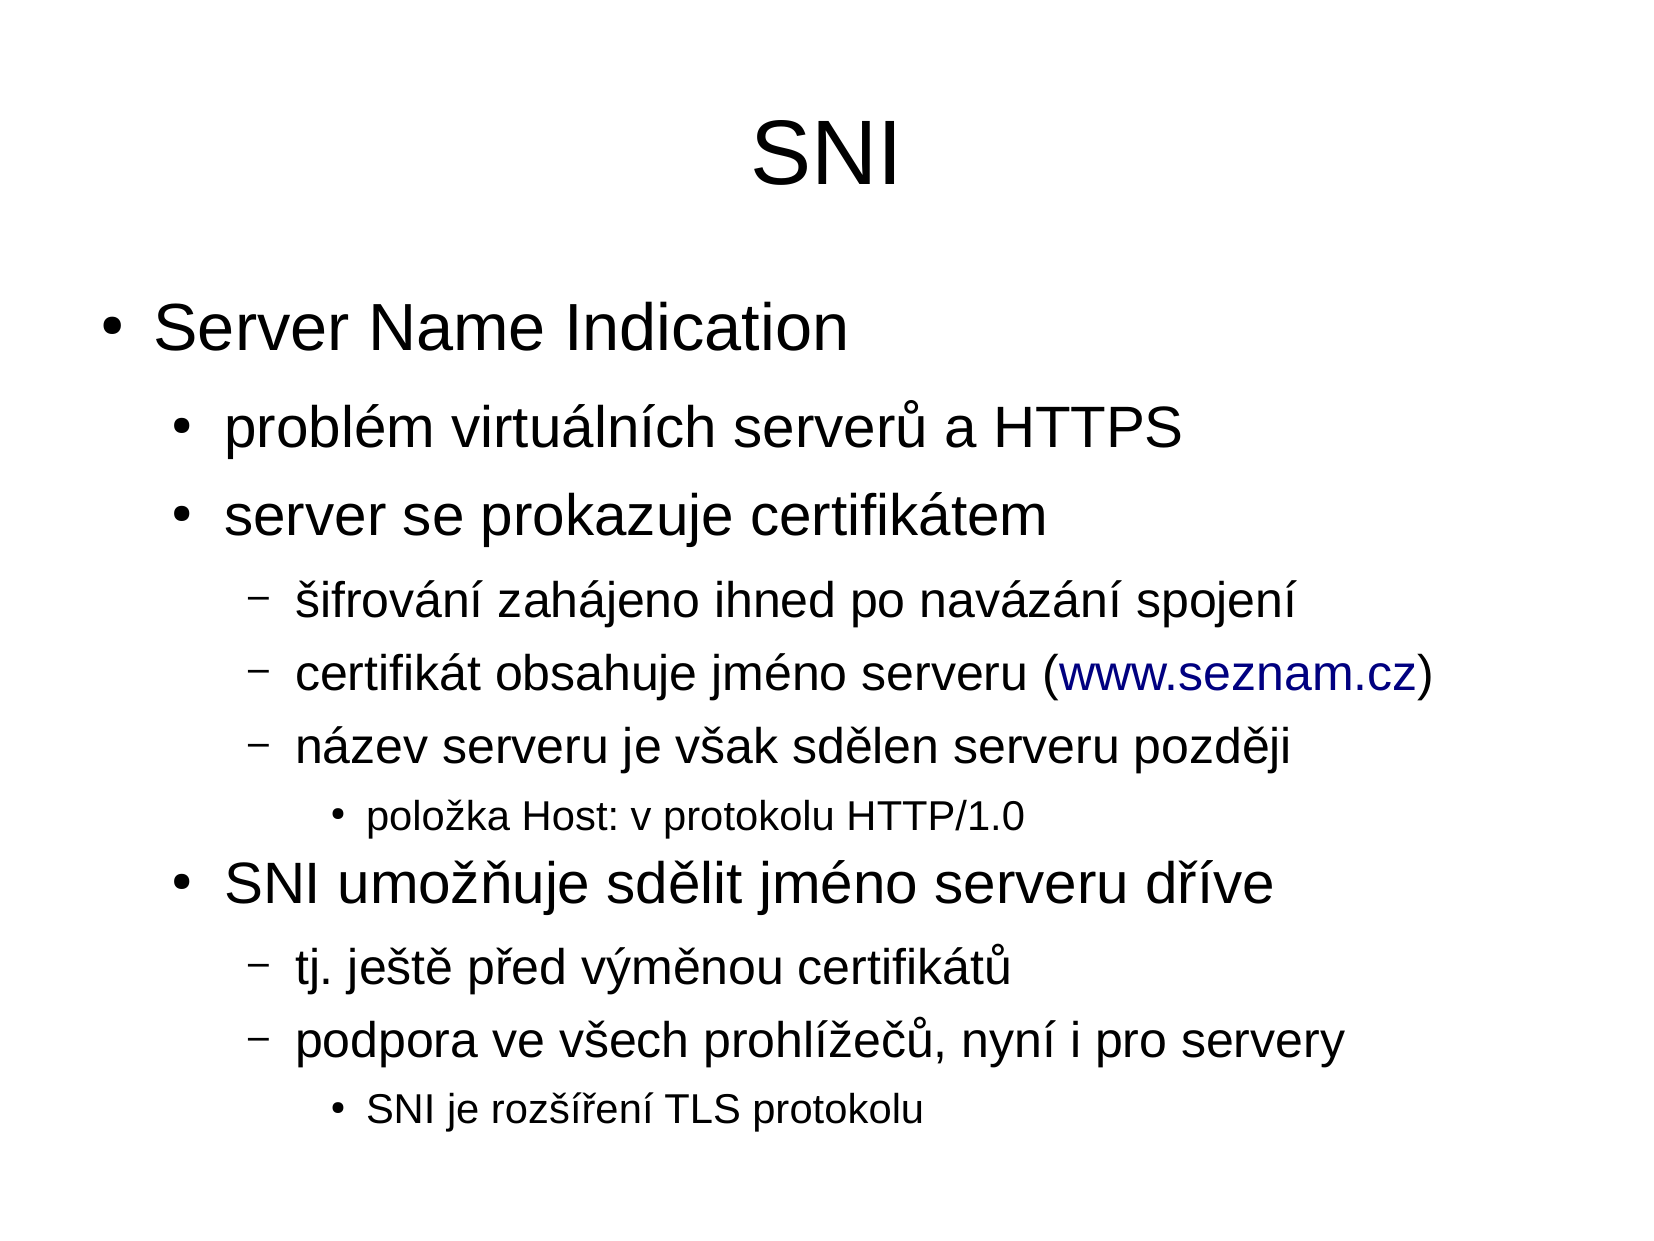

# SNI
Server Name Indication
problém virtuálních serverů a HTTPS
server se prokazuje certifikátem
šifrování zahájeno ihned po navázání spojení
certifikát obsahuje jméno serveru (www.seznam.cz)
název serveru je však sdělen serveru později
položka Host: v protokolu HTTP/1.0
SNI umožňuje sdělit jméno serveru dříve
tj. ještě před výměnou certifikátů
podpora ve všech prohlížečů, nyní i pro servery
SNI je rozšíření TLS protokolu